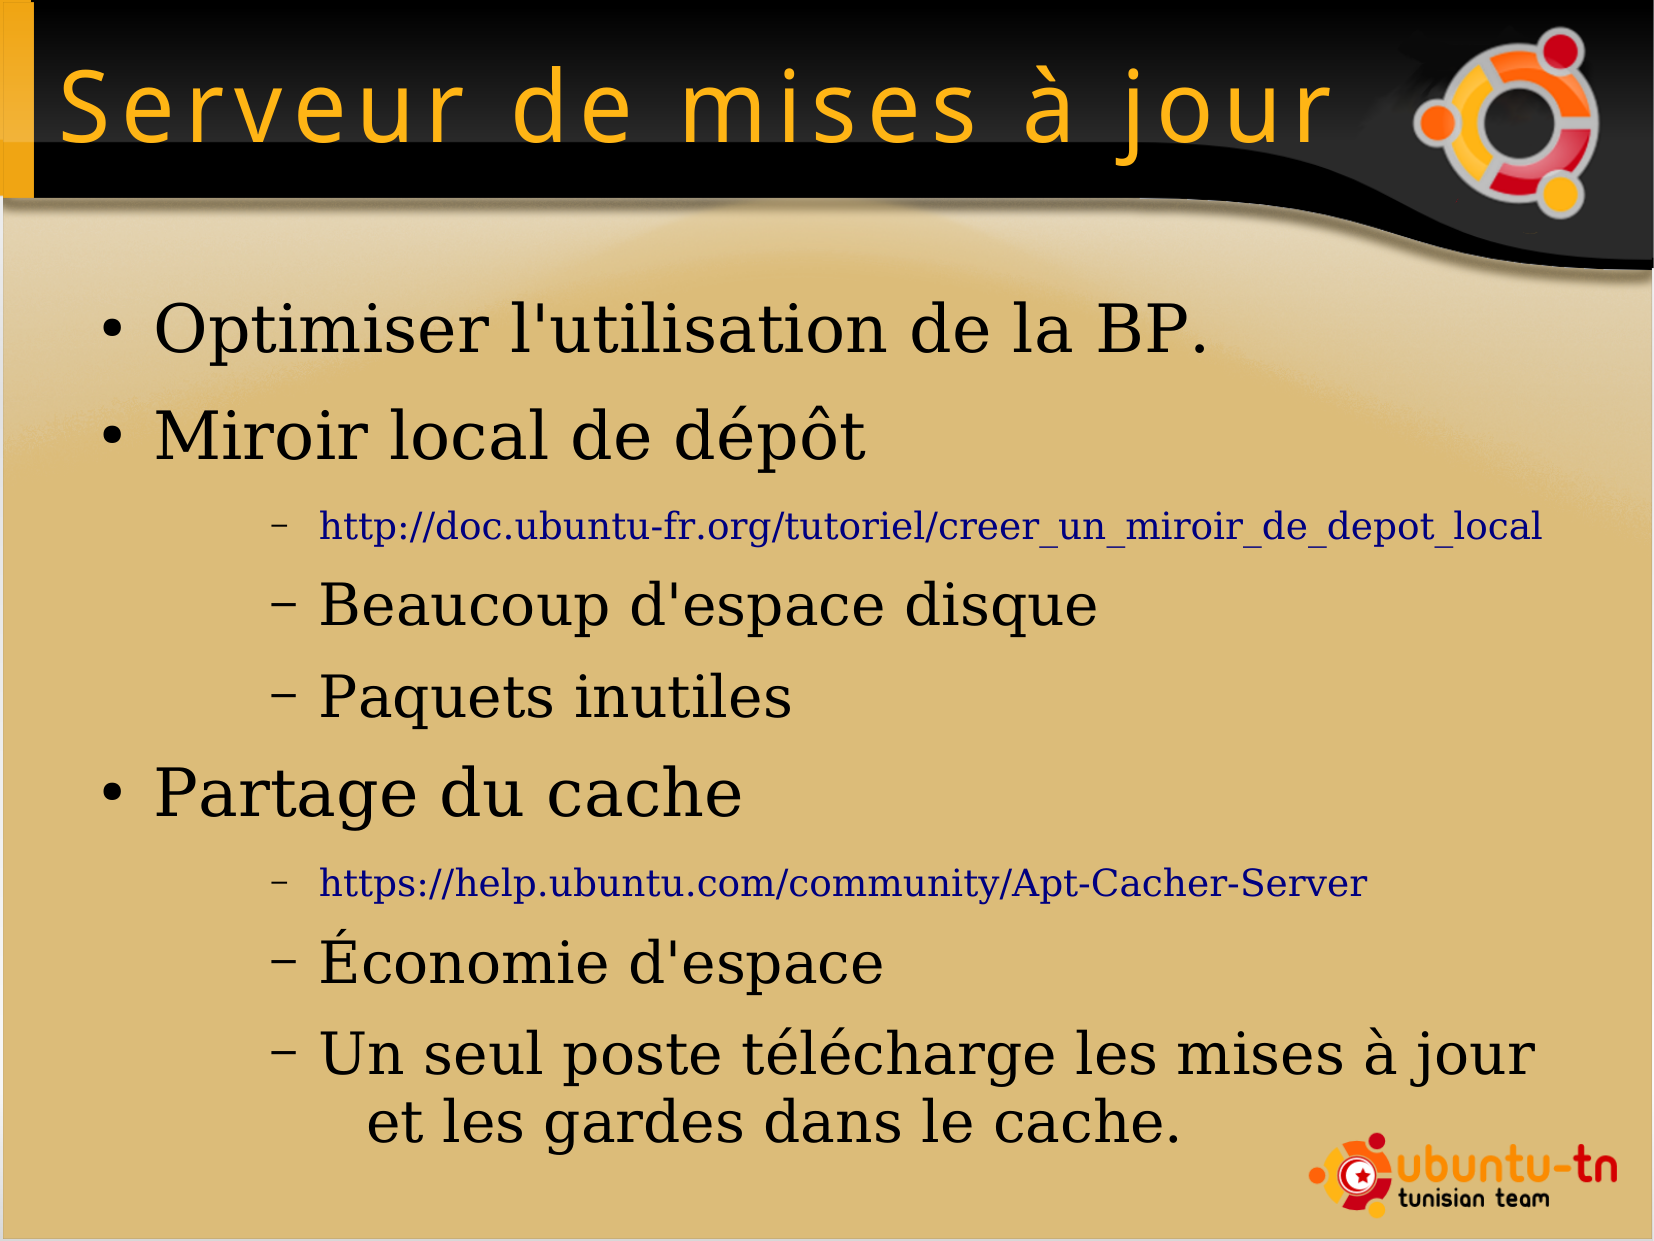

# Serveur de mises à jour
Optimiser l'utilisation de la BP.
Miroir local de dépôt
http://doc.ubuntu-fr.org/tutoriel/creer_un_miroir_de_depot_local
Beaucoup d'espace disque
Paquets inutiles
Partage du cache
https://help.ubuntu.com/community/Apt-Cacher-Server
Économie d'espace
Un seul poste télécharge les mises à jour et les gardes dans le cache.